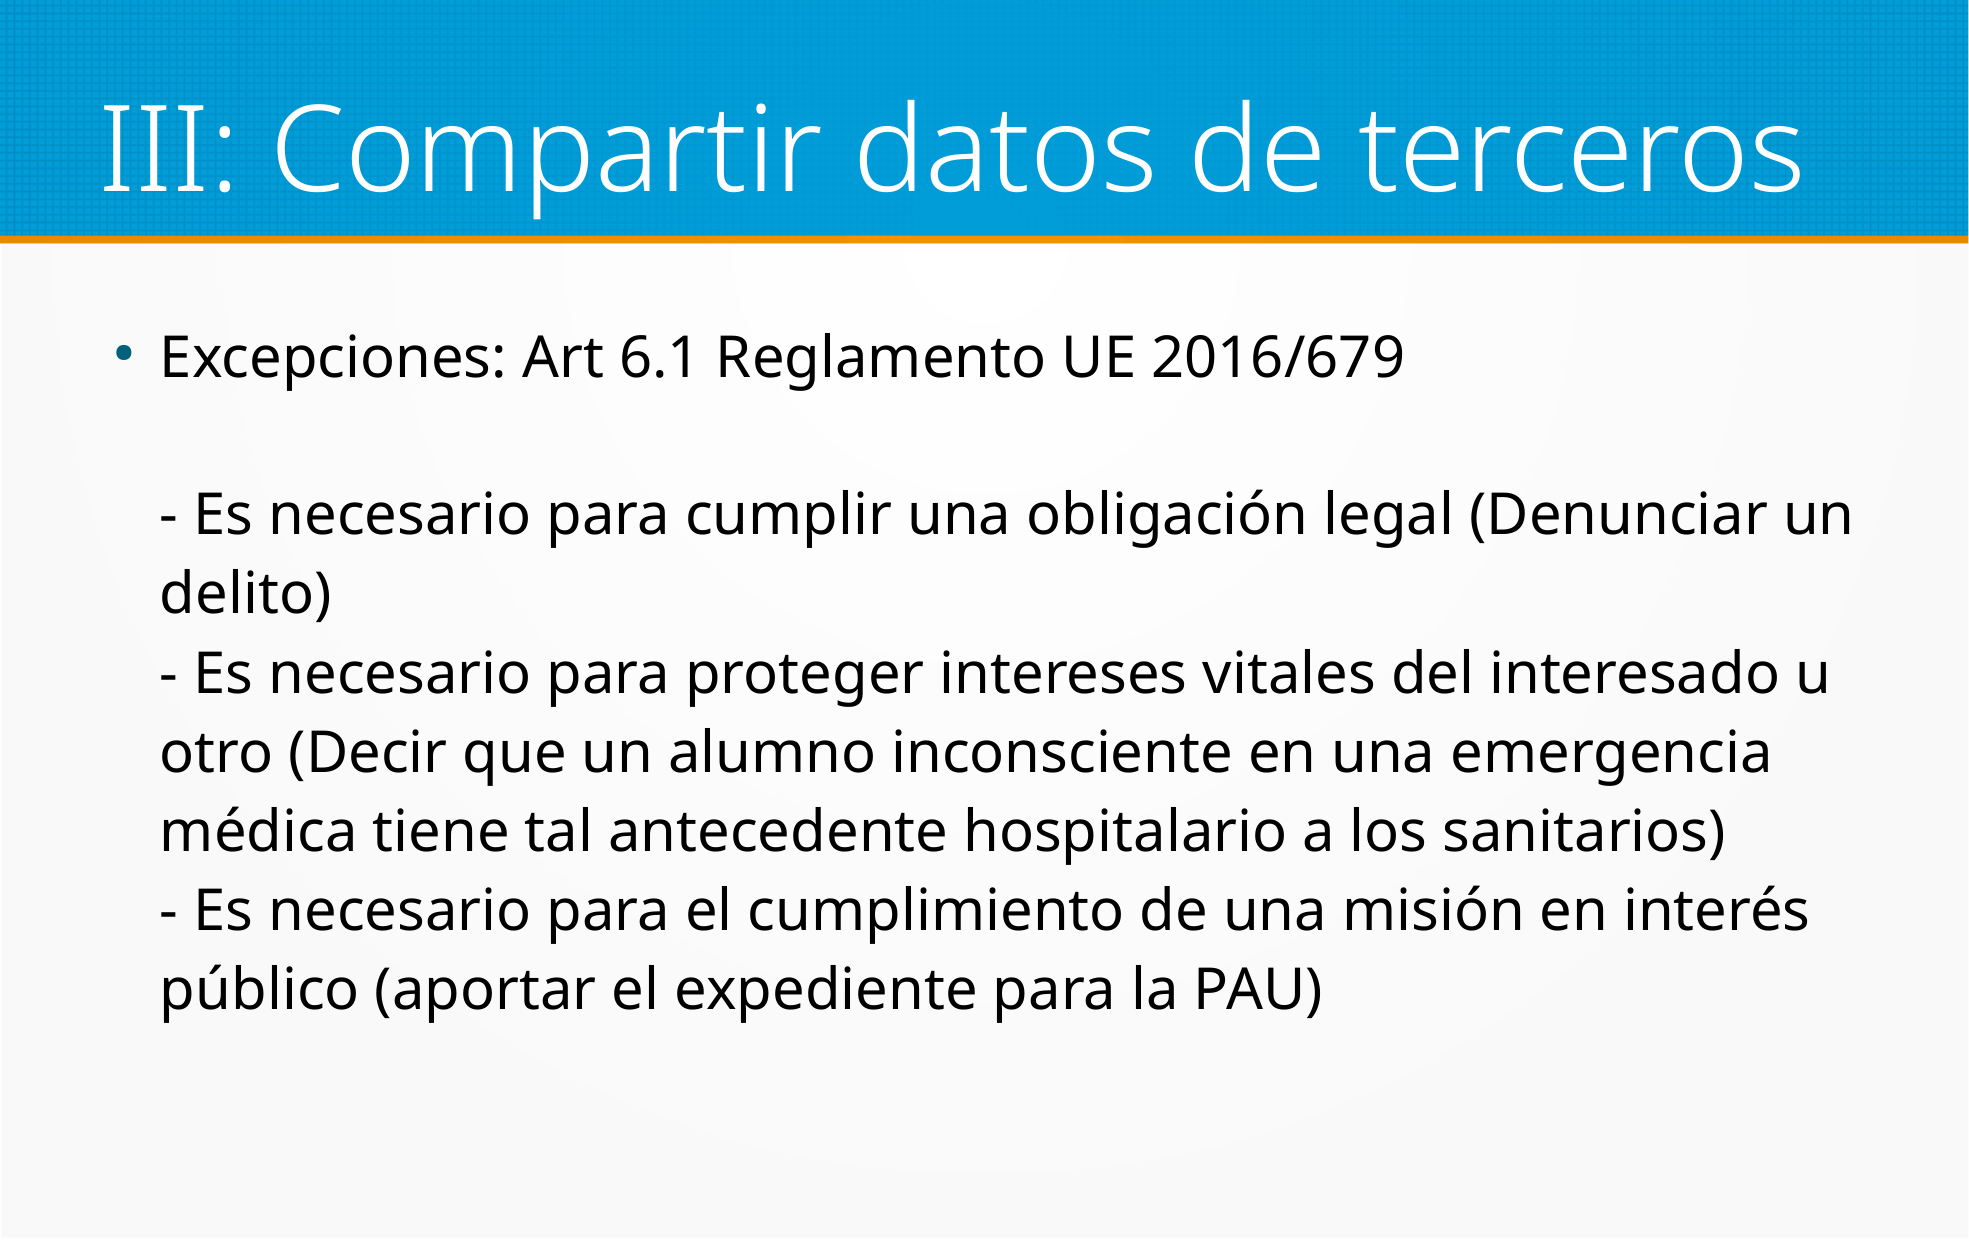

# III: Compartir datos de terceros
Excepciones: Art 6.1 Reglamento UE 2016/679
- Es necesario para cumplir una obligación legal (Denunciar un delito)
- Es necesario para proteger intereses vitales del interesado u otro (Decir que un alumno inconsciente en una emergencia médica tiene tal antecedente hospitalario a los sanitarios)
- Es necesario para el cumplimiento de una misión en interés público (aportar el expediente para la PAU)